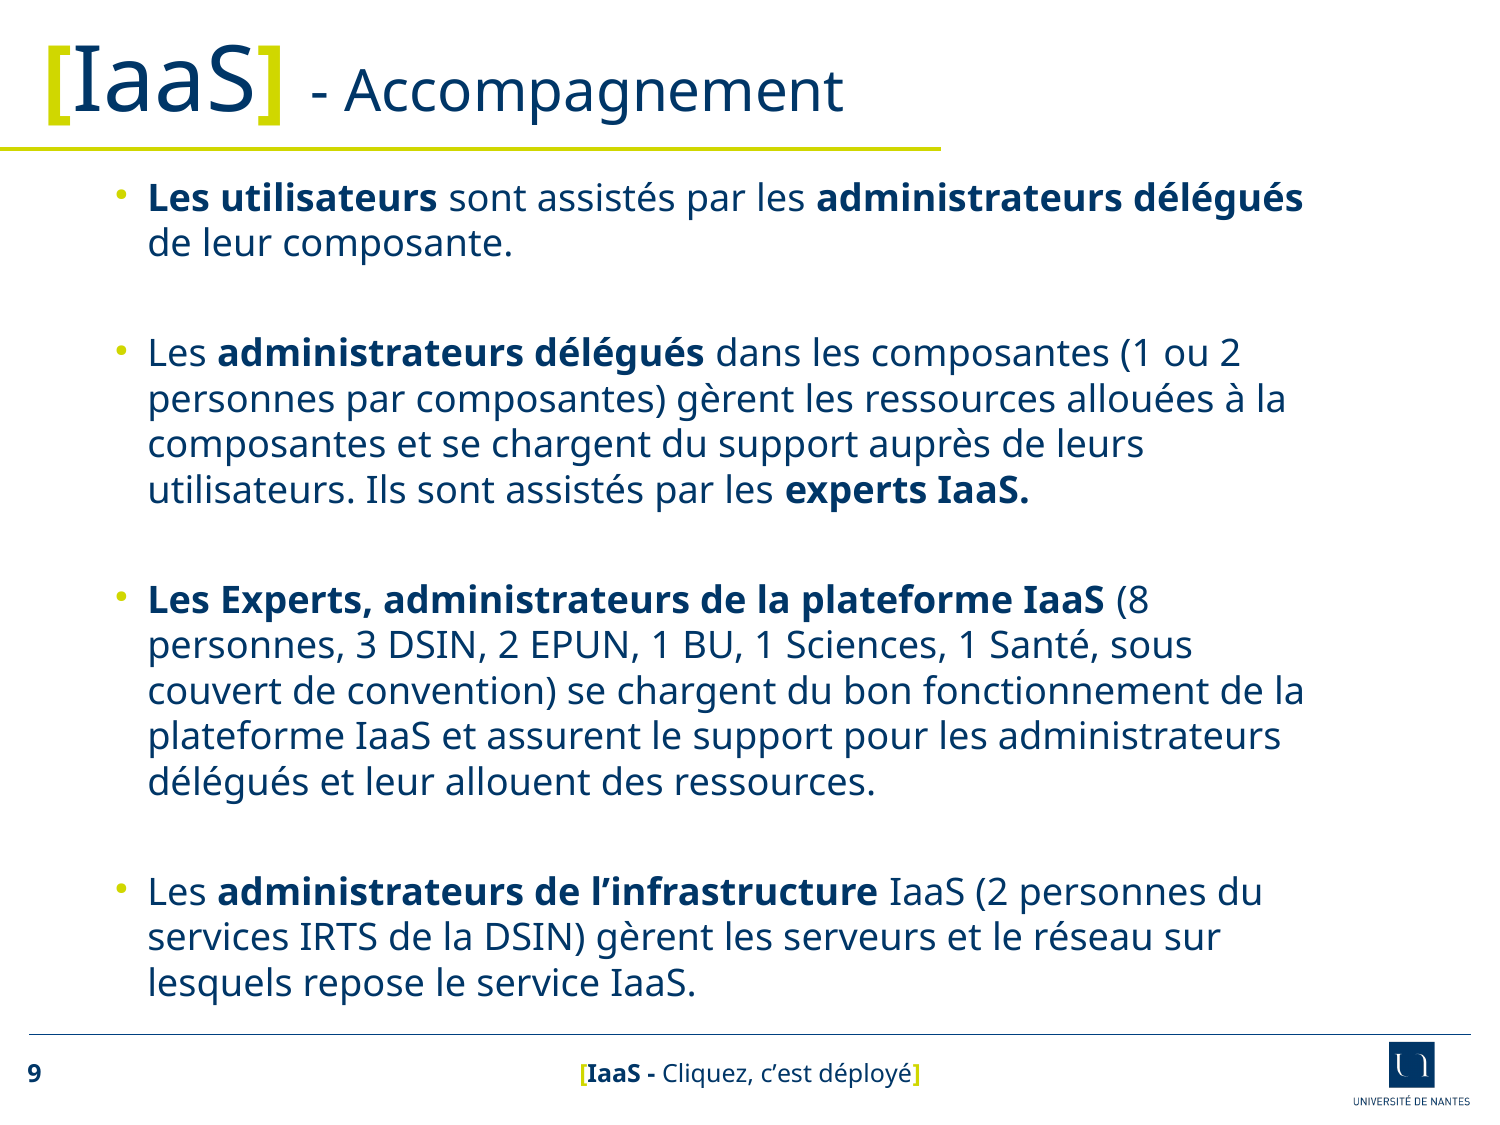

# [IaaS] - Accompagnement
Les utilisateurs sont assistés par les administrateurs délégués de leur composante.
Les administrateurs délégués dans les composantes (1 ou 2 personnes par composantes) gèrent les ressources allouées à la composantes et se chargent du support auprès de leurs utilisateurs. Ils sont assistés par les experts IaaS.
Les Experts, administrateurs de la plateforme IaaS (8 personnes, 3 DSIN, 2 EPUN, 1 BU, 1 Sciences, 1 Santé, sous couvert de convention) se chargent du bon fonctionnement de la plateforme IaaS et assurent le support pour les administrateurs délégués et leur allouent des ressources.
Les administrateurs de l’infrastructure IaaS (2 personnes du services IRTS de la DSIN) gèrent les serveurs et le réseau sur lesquels repose le service IaaS.
[IaaS - Cliquez, c’est déployé]